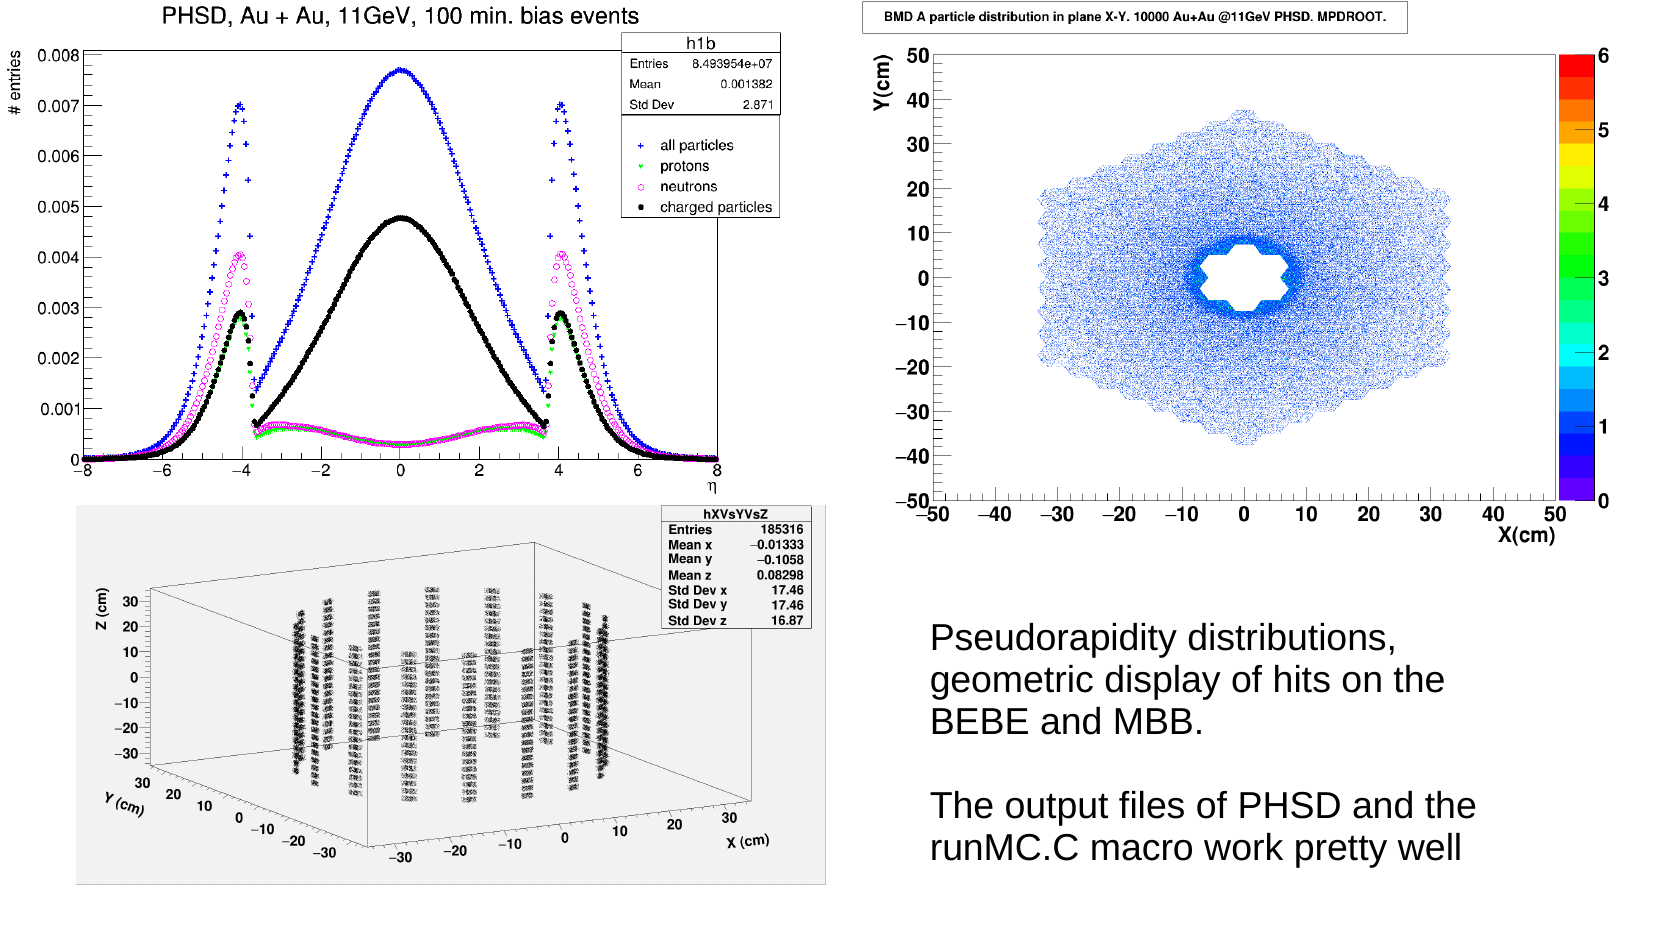

Pseudorapidity distributions, geometric display of hits on the BEBE and MBB.
The output files of PHSD and the runMC.C macro work pretty well